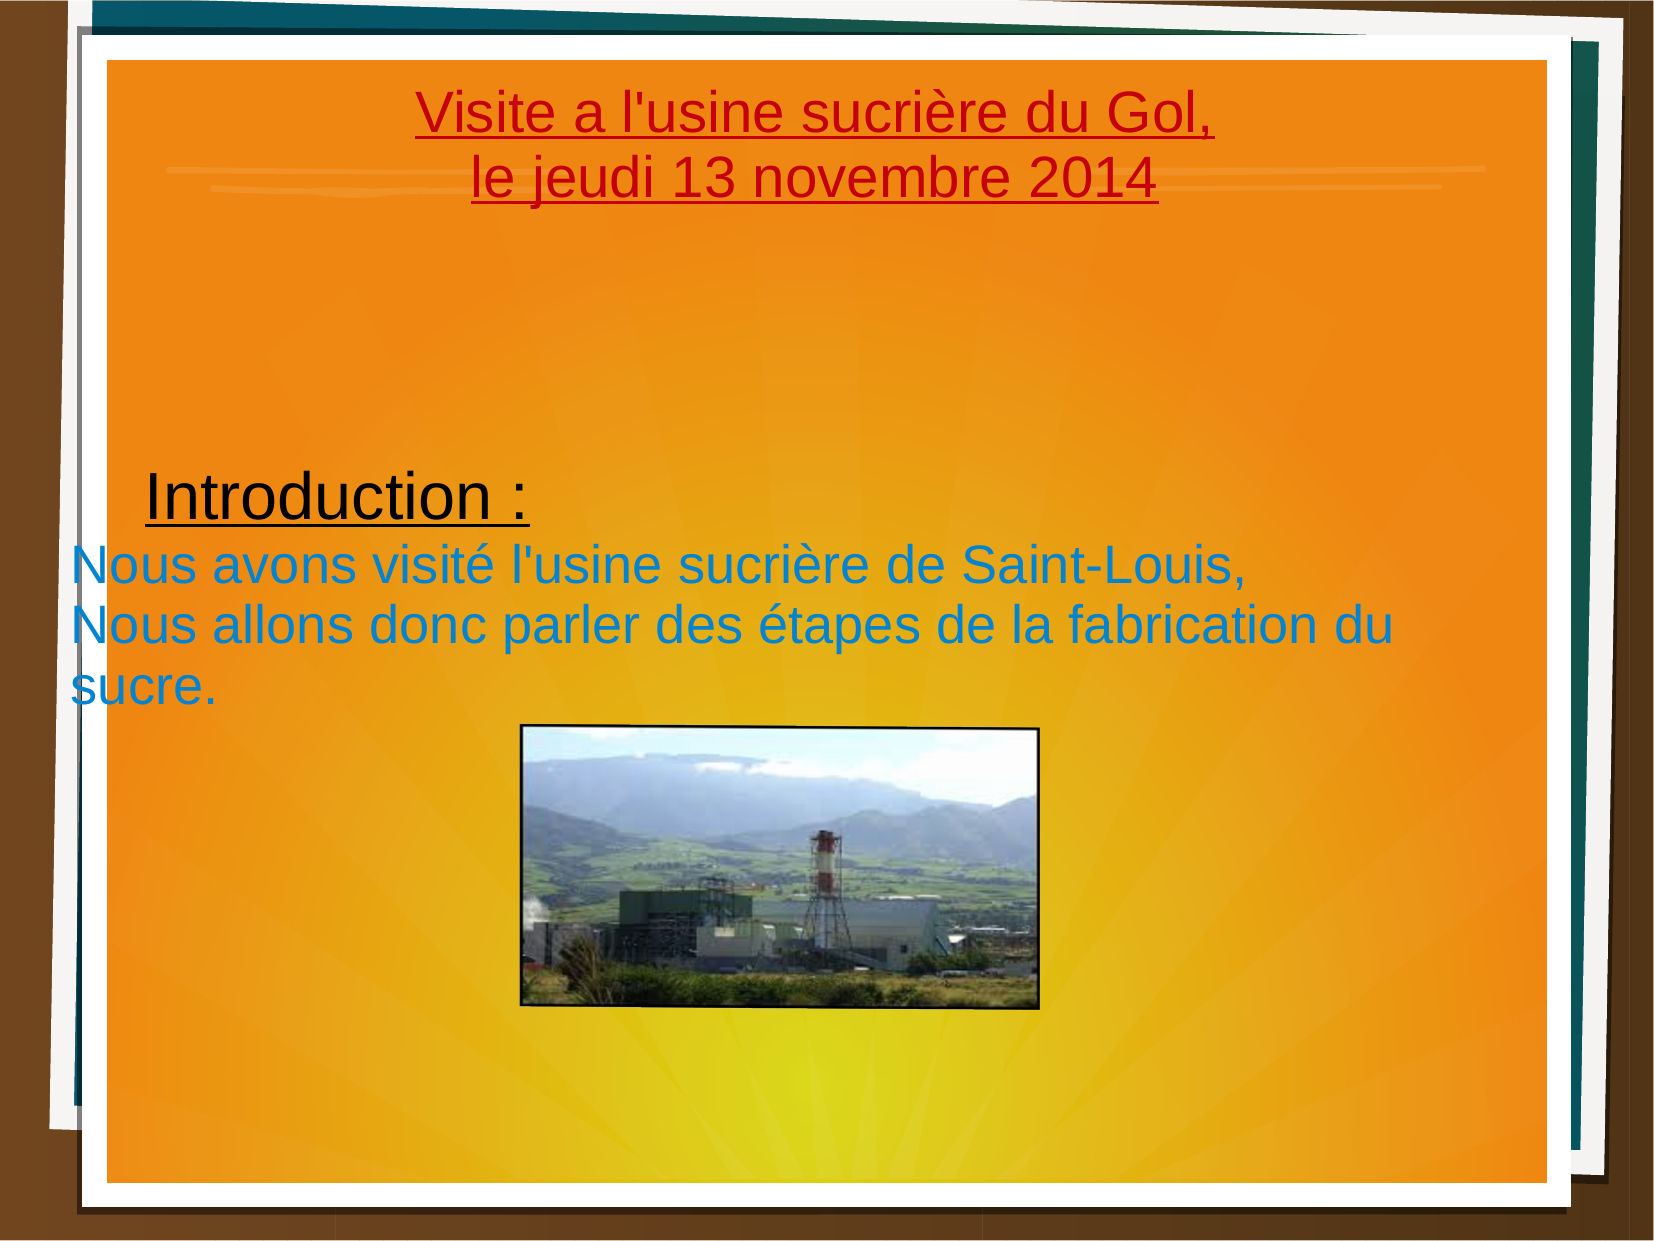

# Visite a l'usine sucrière du Gol, le jeudi 13 novembre 2014
	Introduction :
Nous avons visité l'usine sucrière de Saint-Louis,
Nous allons donc parler des étapes de la fabrication du sucre.